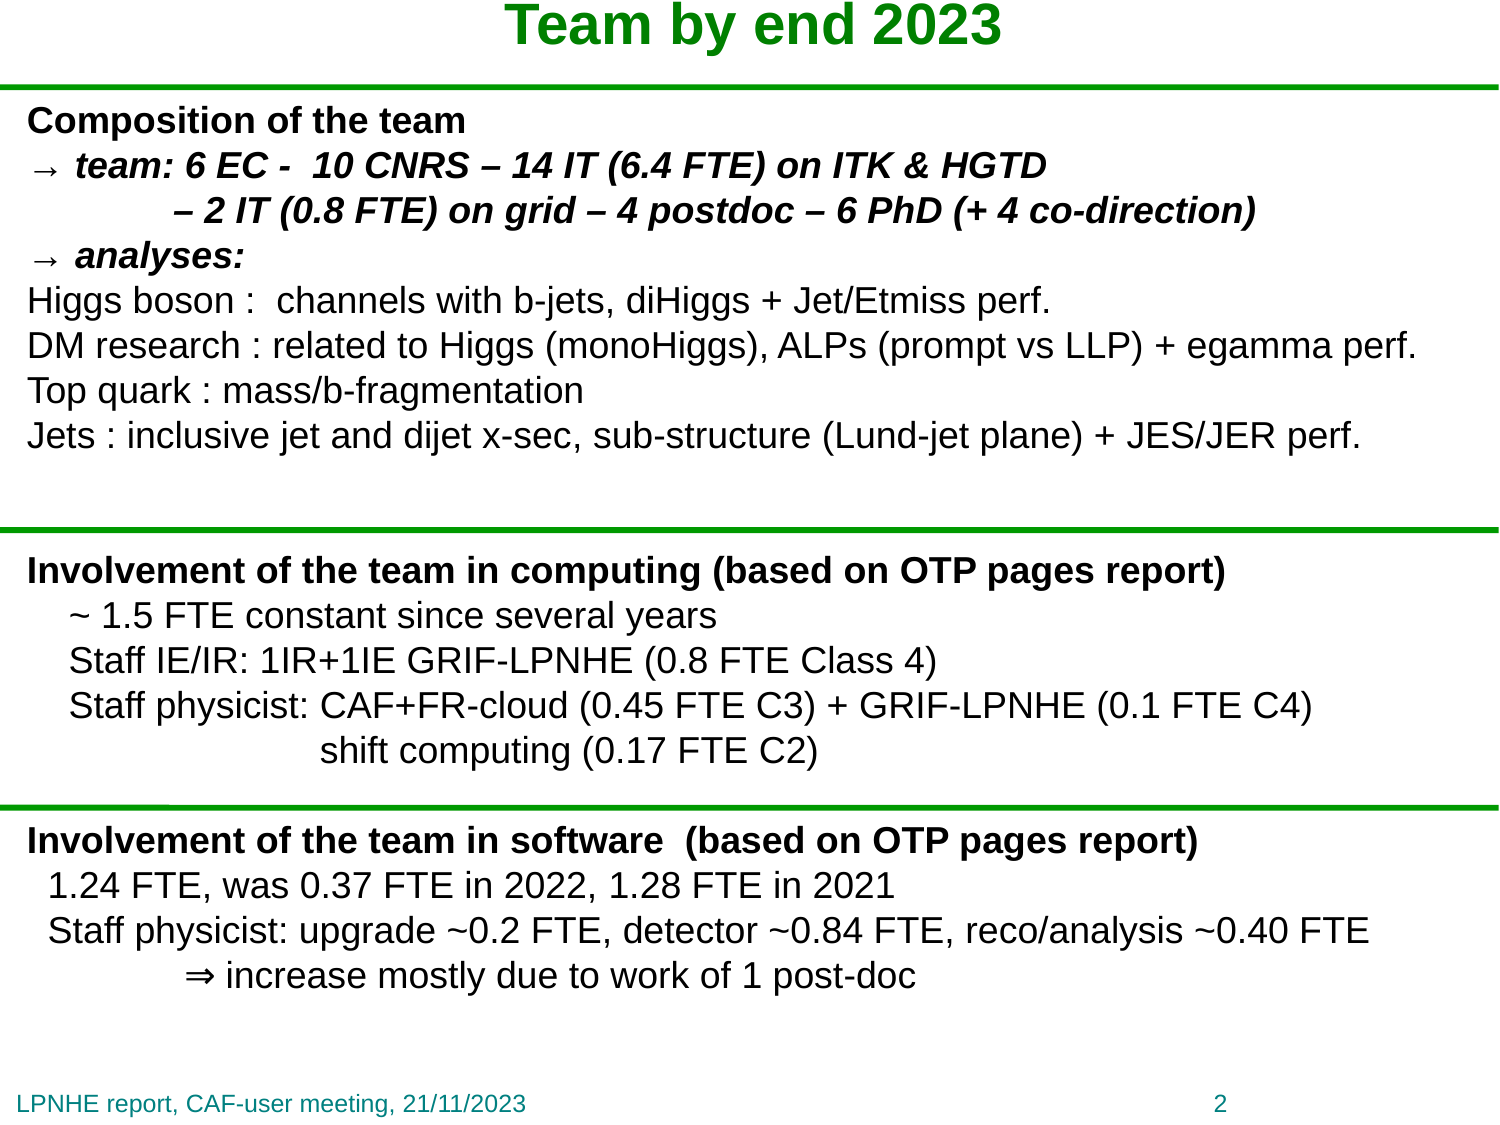

Team by end 2023
Composition of the team
→ team: 6 EC - 10 CNRS – 14 IT (6.4 FTE) on ITK & HGTD
 – 2 IT (0.8 FTE) on grid – 4 postdoc – 6 PhD (+ 4 co-direction)
→ analyses:
Higgs boson : channels with b-jets, diHiggs + Jet/Etmiss perf.
DM research : related to Higgs (monoHiggs), ALPs (prompt vs LLP) + egamma perf.
Top quark : mass/b-fragmentation
Jets : inclusive jet and dijet x-sec, sub-structure (Lund-jet plane) + JES/JER perf.
Involvement of the team in computing (based on OTP pages report)
 ~ 1.5 FTE constant since several years
 Staff IE/IR: 1IR+1IE GRIF-LPNHE (0.8 FTE Class 4)
 Staff physicist: CAF+FR-cloud (0.45 FTE C3) + GRIF-LPNHE (0.1 FTE C4)
 shift computing (0.17 FTE C2)
Involvement of the team in software (based on OTP pages report)
 1.24 FTE, was 0.37 FTE in 2022, 1.28 FTE in 2021
 Staff physicist: upgrade ~0.2 FTE, detector ~0.84 FTE, reco/analysis ~0.40 FTE
 ⇒ increase mostly due to work of 1 post-doc